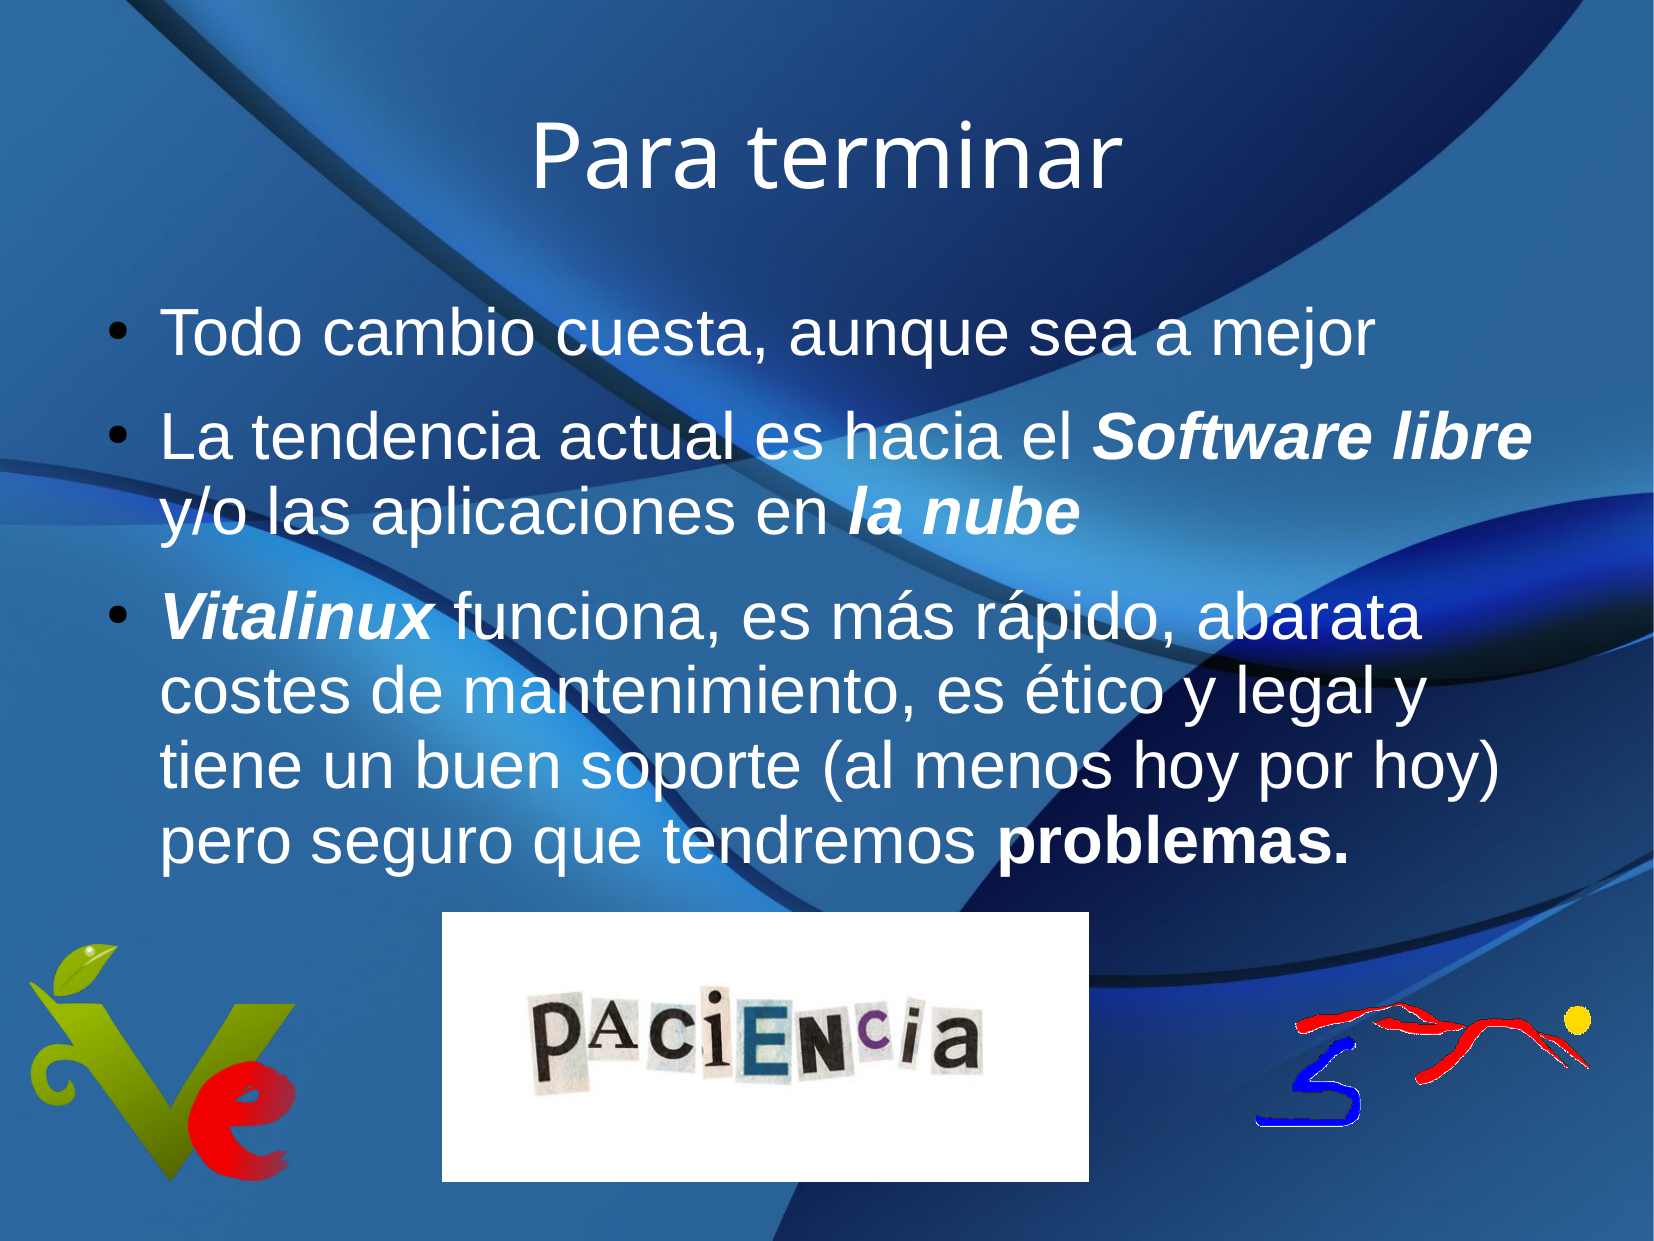

# Para terminar
Todo cambio cuesta, aunque sea a mejor
La tendencia actual es hacia el Software libre y/o las aplicaciones en la nube
Vitalinux funciona, es más rápido, abarata costes de mantenimiento, es ético y legal y tiene un buen soporte (al menos hoy por hoy) pero seguro que tendremos problemas.